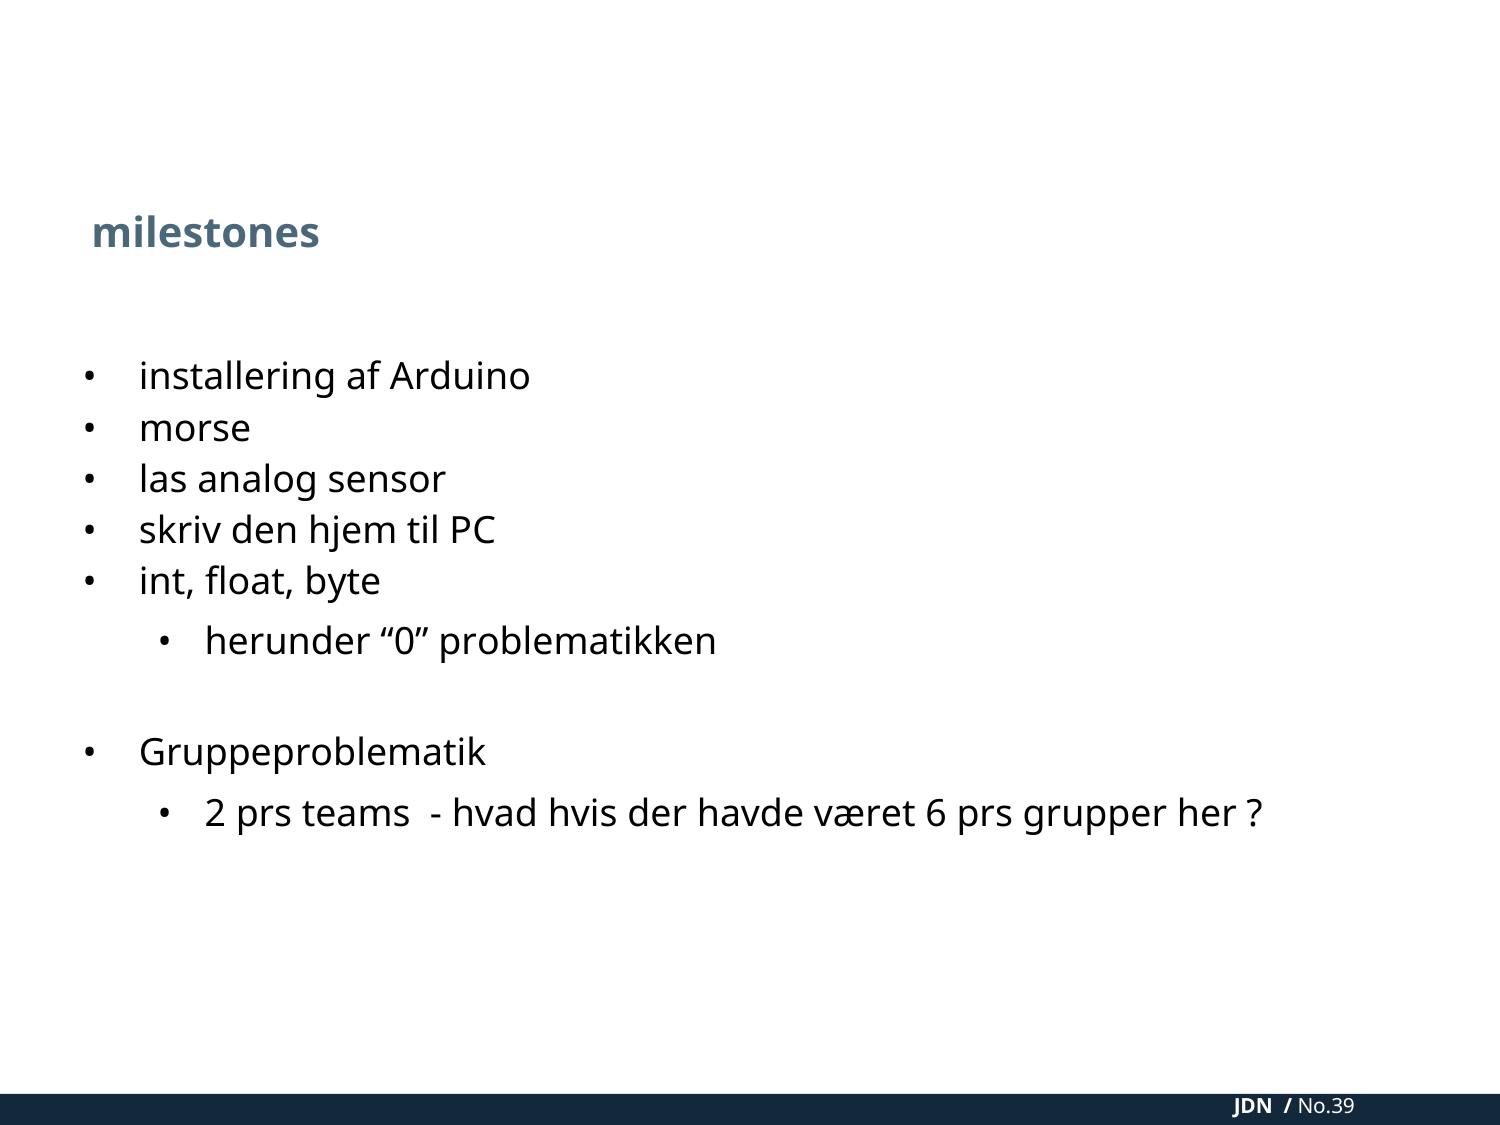

# milestones
installering af Arduino
morse
las analog sensor
skriv den hjem til PC
int, float, byte
herunder “0” problematikken
Gruppeproblematik
2 prs teams - hvad hvis der havde været 6 prs grupper her ?